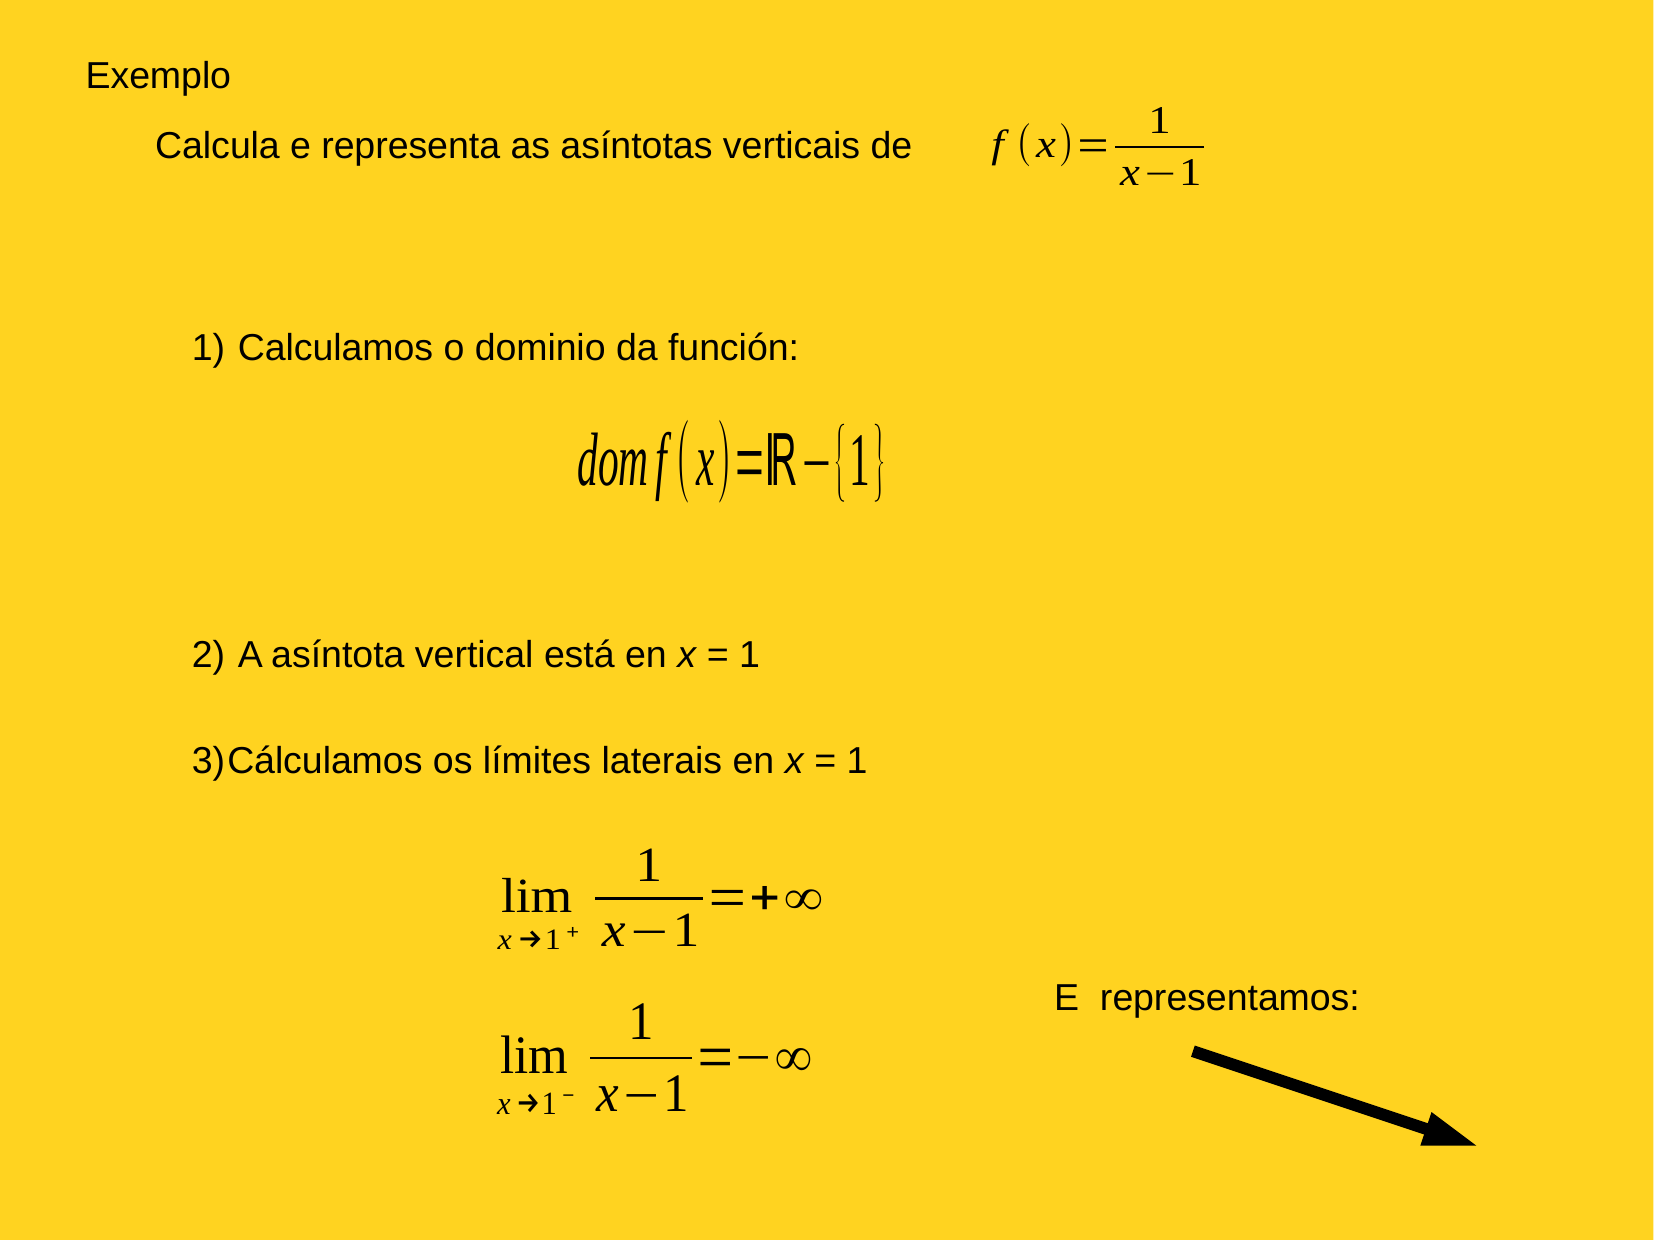

Exemplo
 Calcula e representa as asíntotas verticais de
 Calculamos o dominio da función:
 A asíntota vertical está en x = 1
Cálculamos os límites laterais en x = 1
E representamos: